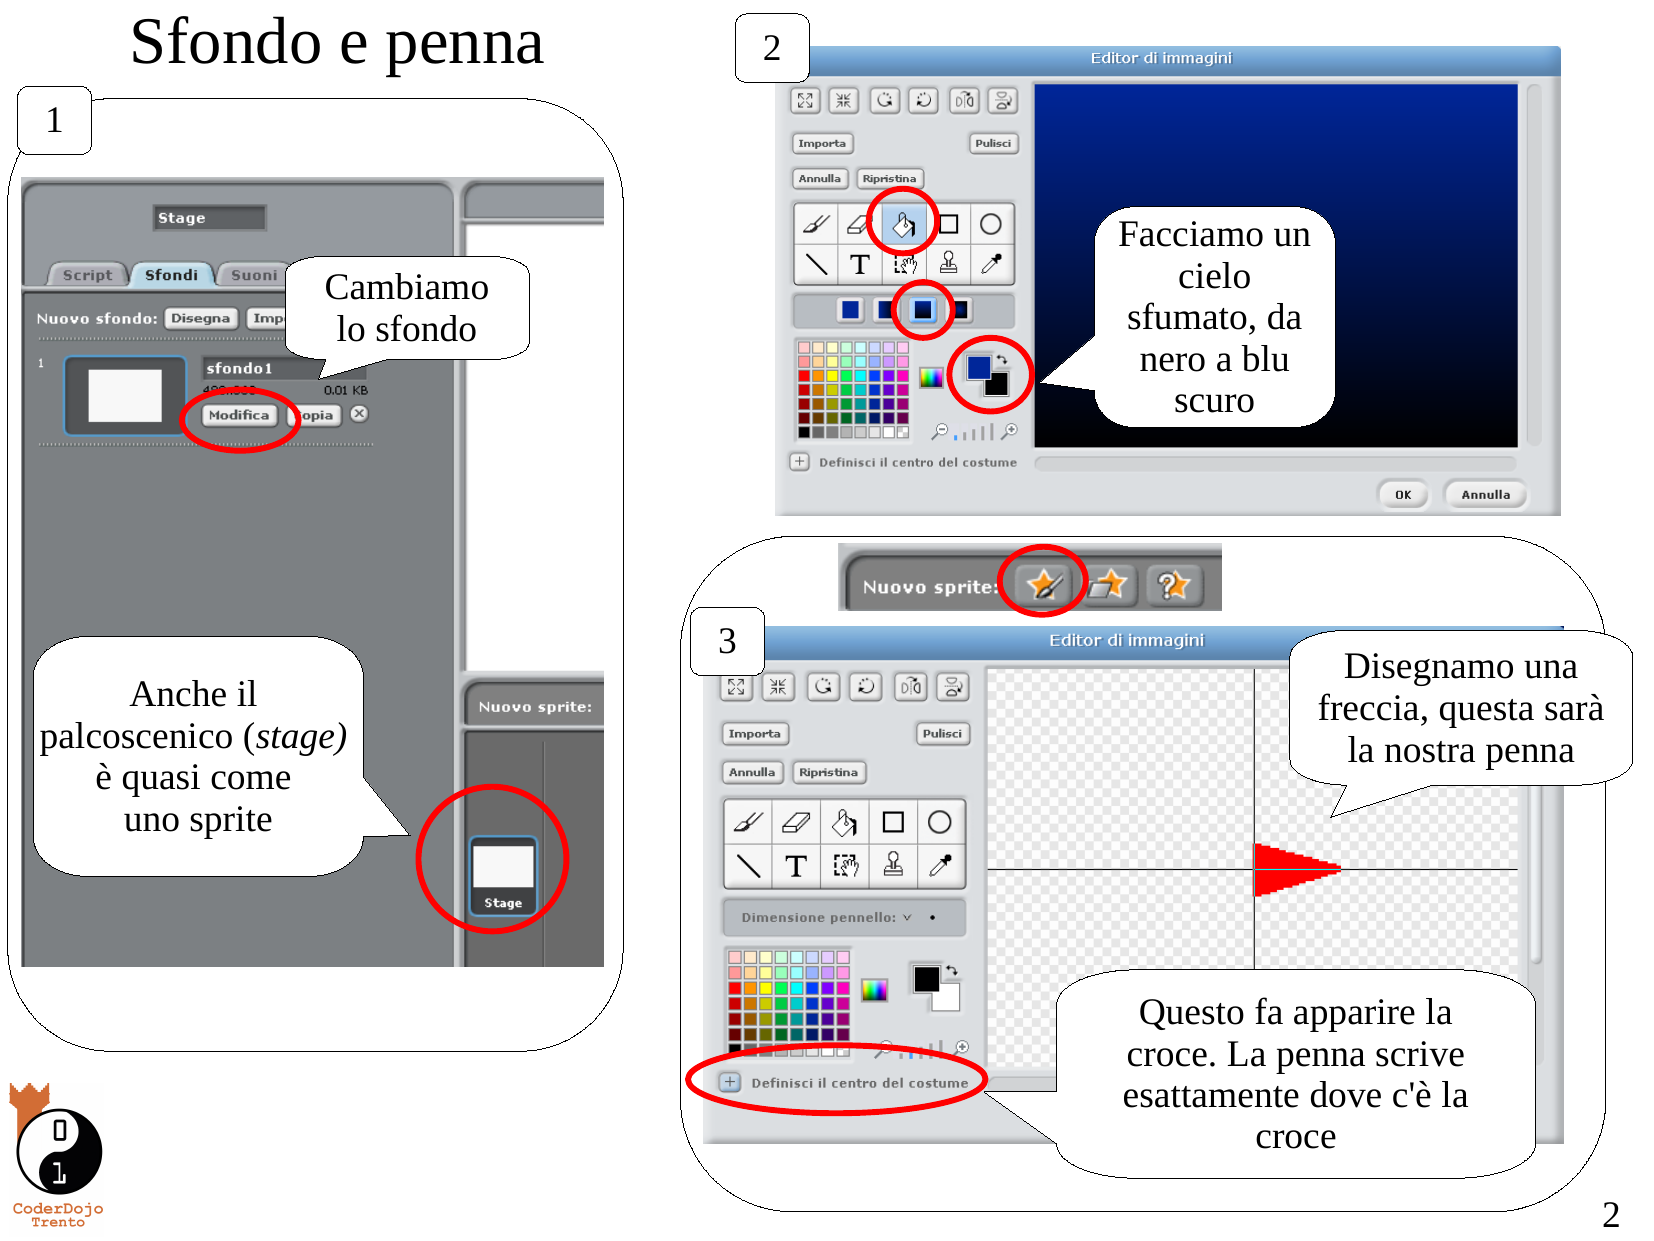

Sfondo e penna
2
Facciamo un cielo sfumato, da nero a blu scuro
1
1
Cambiamo lo sfondo
Anche il
palcoscenico (stage)
è quasi come
uno sprite
3
Disegnamo una freccia, questa sarà la nostra penna
Questo fa apparire la croce. La penna scrive esattamente dove c'è la croce
2